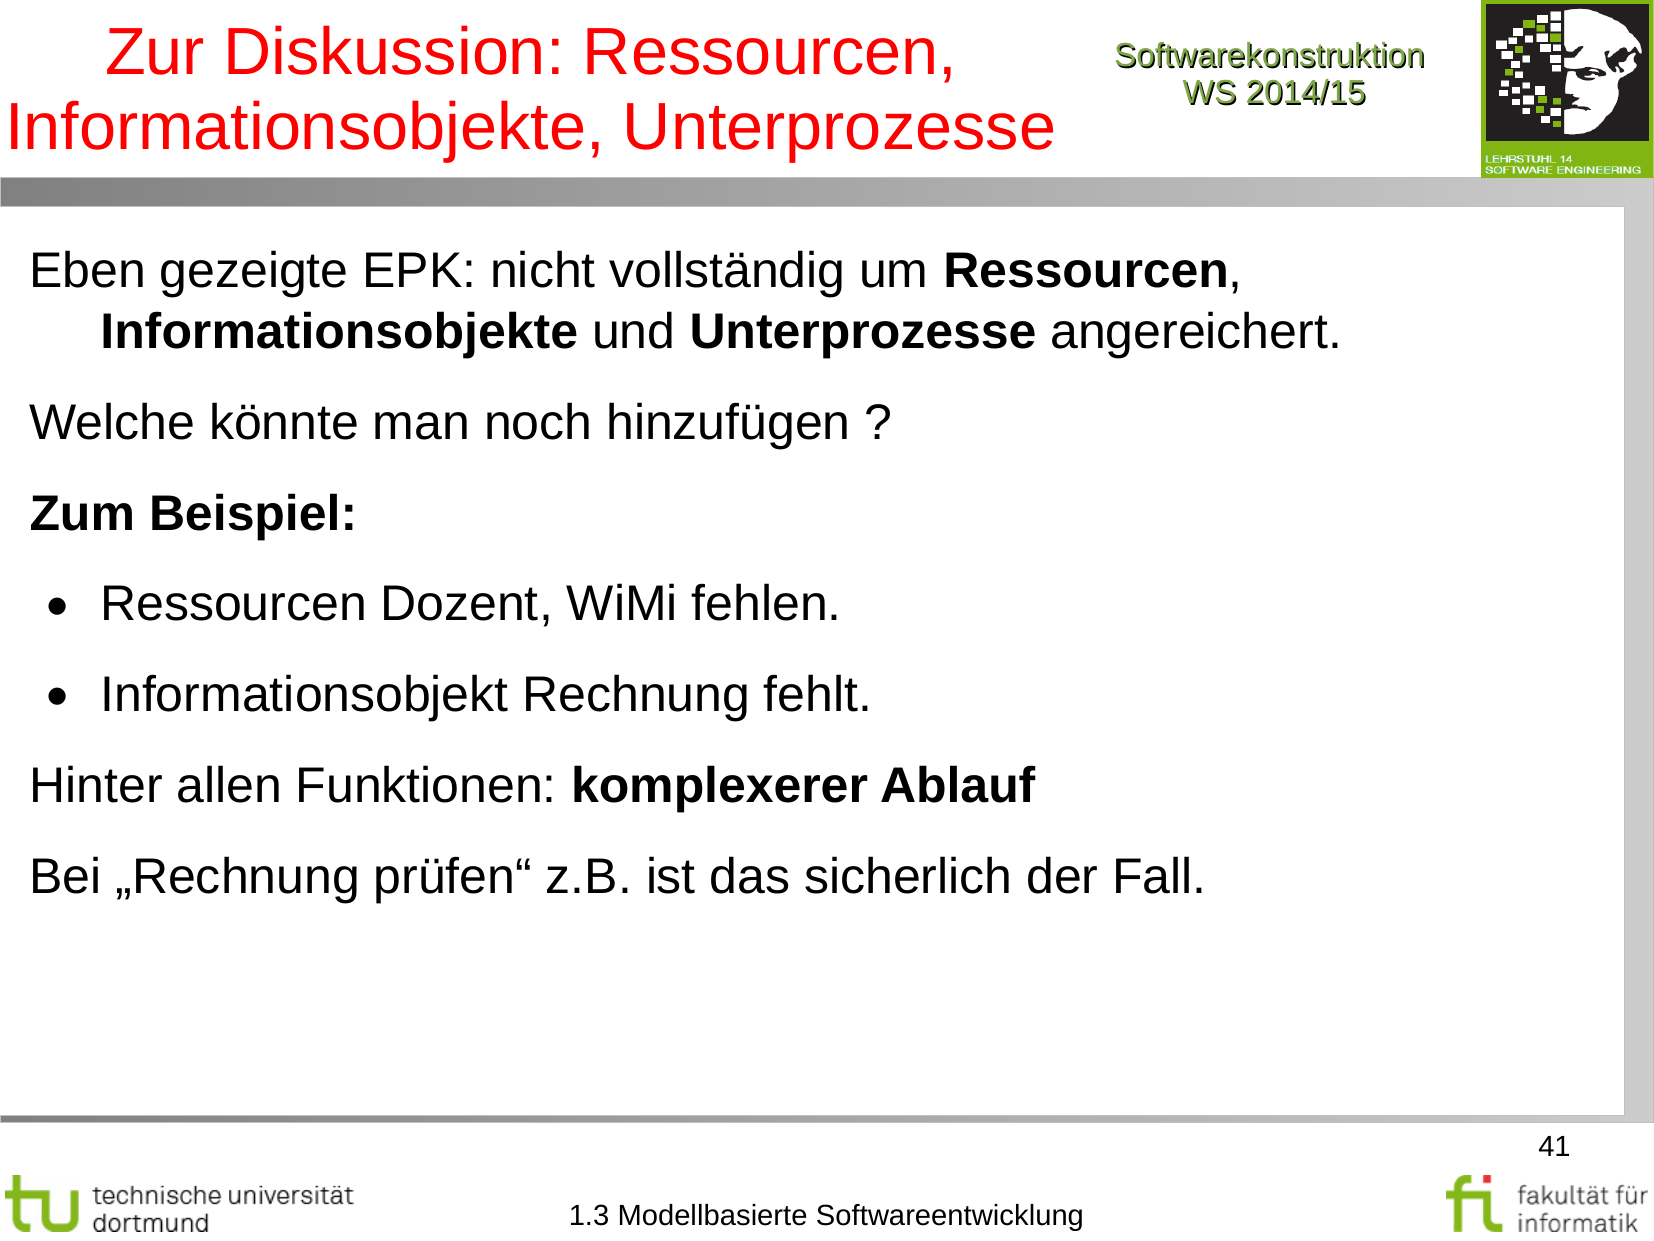

# Zur Diskussion: Ressourcen, Informationsobjekte, Unterprozesse
Eben gezeigte EPK: nicht vollständig um Ressourcen, Informationsobjekte und Unterprozesse angereichert.
Welche könnte man noch hinzufügen ?
Zum Beispiel:
Ressourcen Dozent, WiMi fehlen.
Informationsobjekt Rechnung fehlt.
Hinter allen Funktionen: komplexerer Ablauf
Bei „Rechnung prüfen“ z.B. ist das sicherlich der Fall.
41
1.3 Modellbasierte Softwareentwicklung